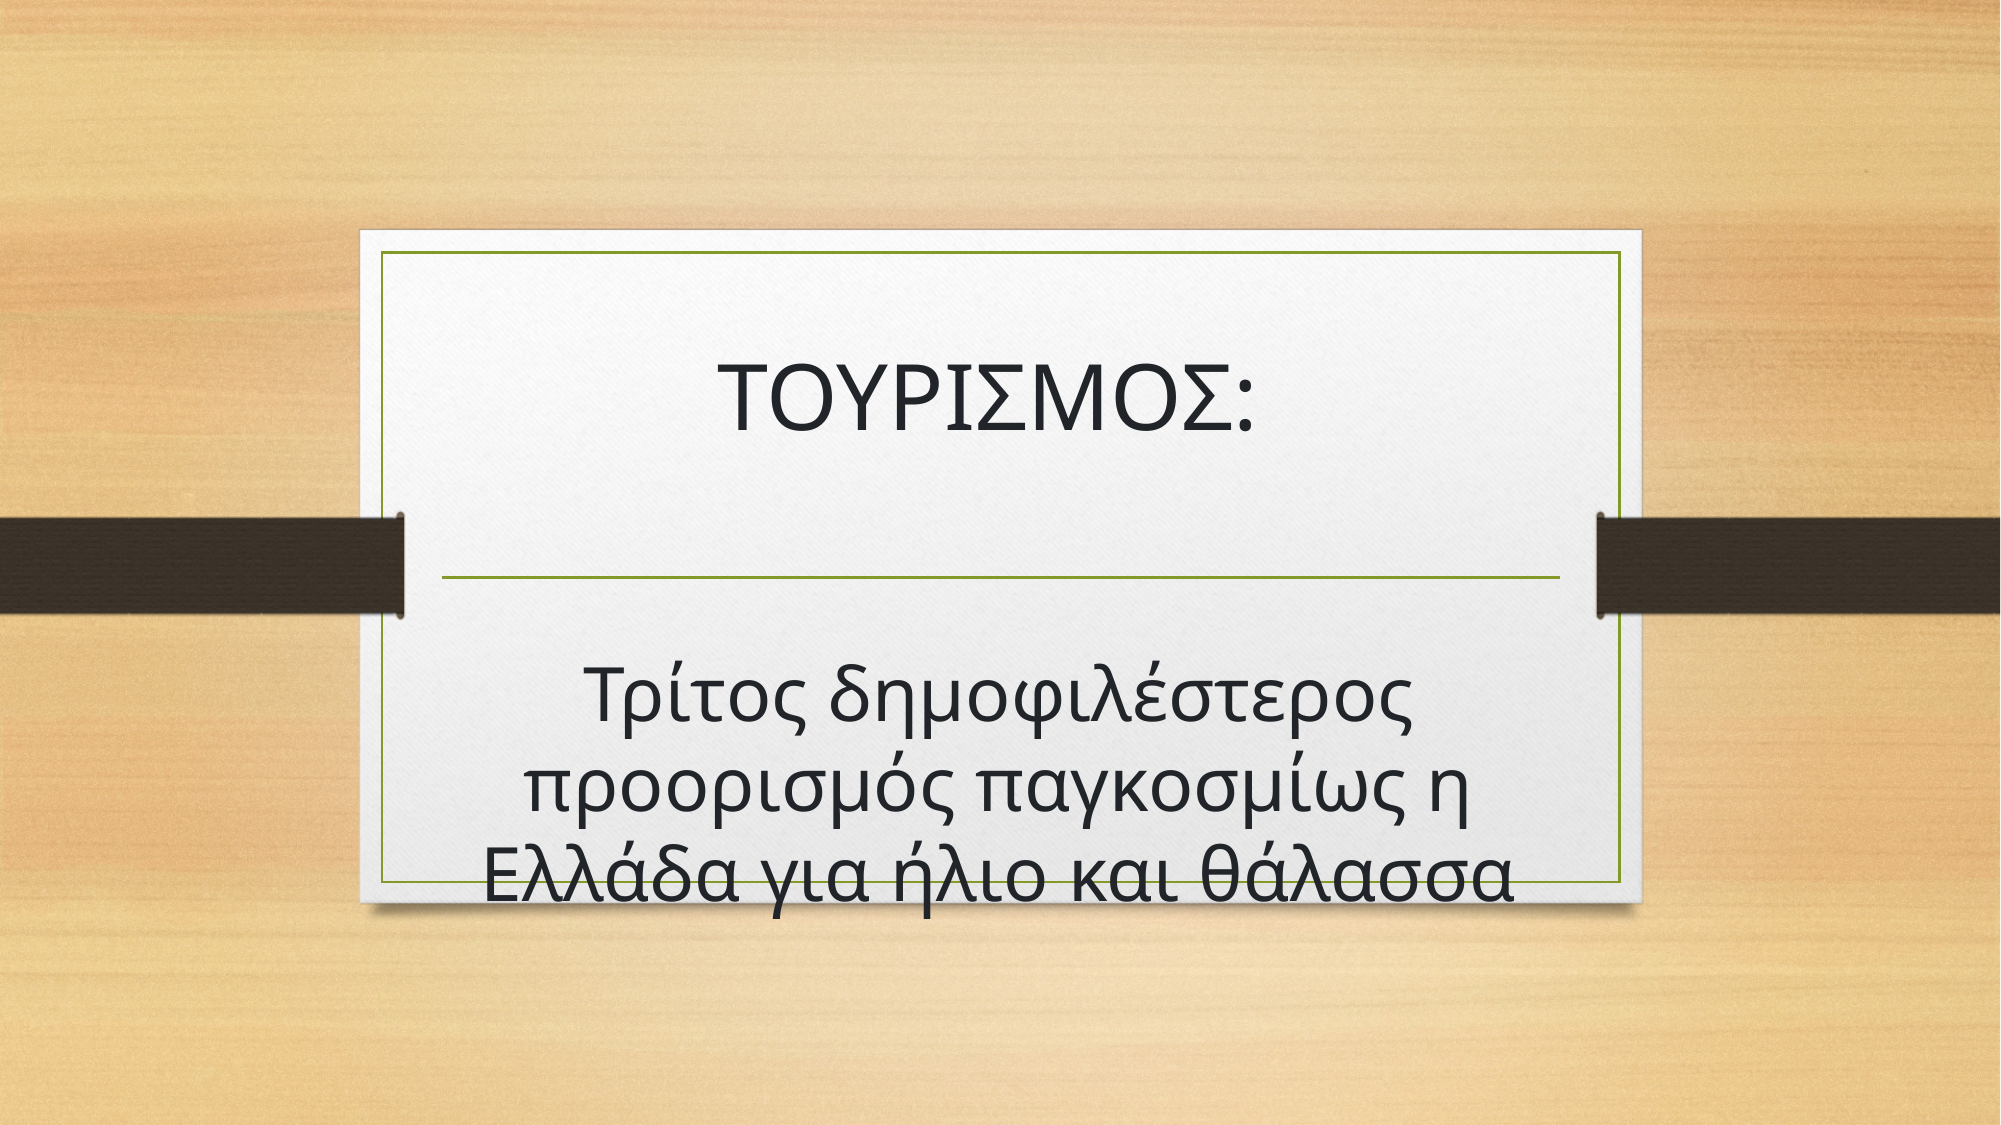

ΤΟΥΡΙΣΜΟΣ:
# Τρίτος δημοφιλέστερος προορισμός παγκοσμίως η Ελλάδα για ήλιο και θάλασσα